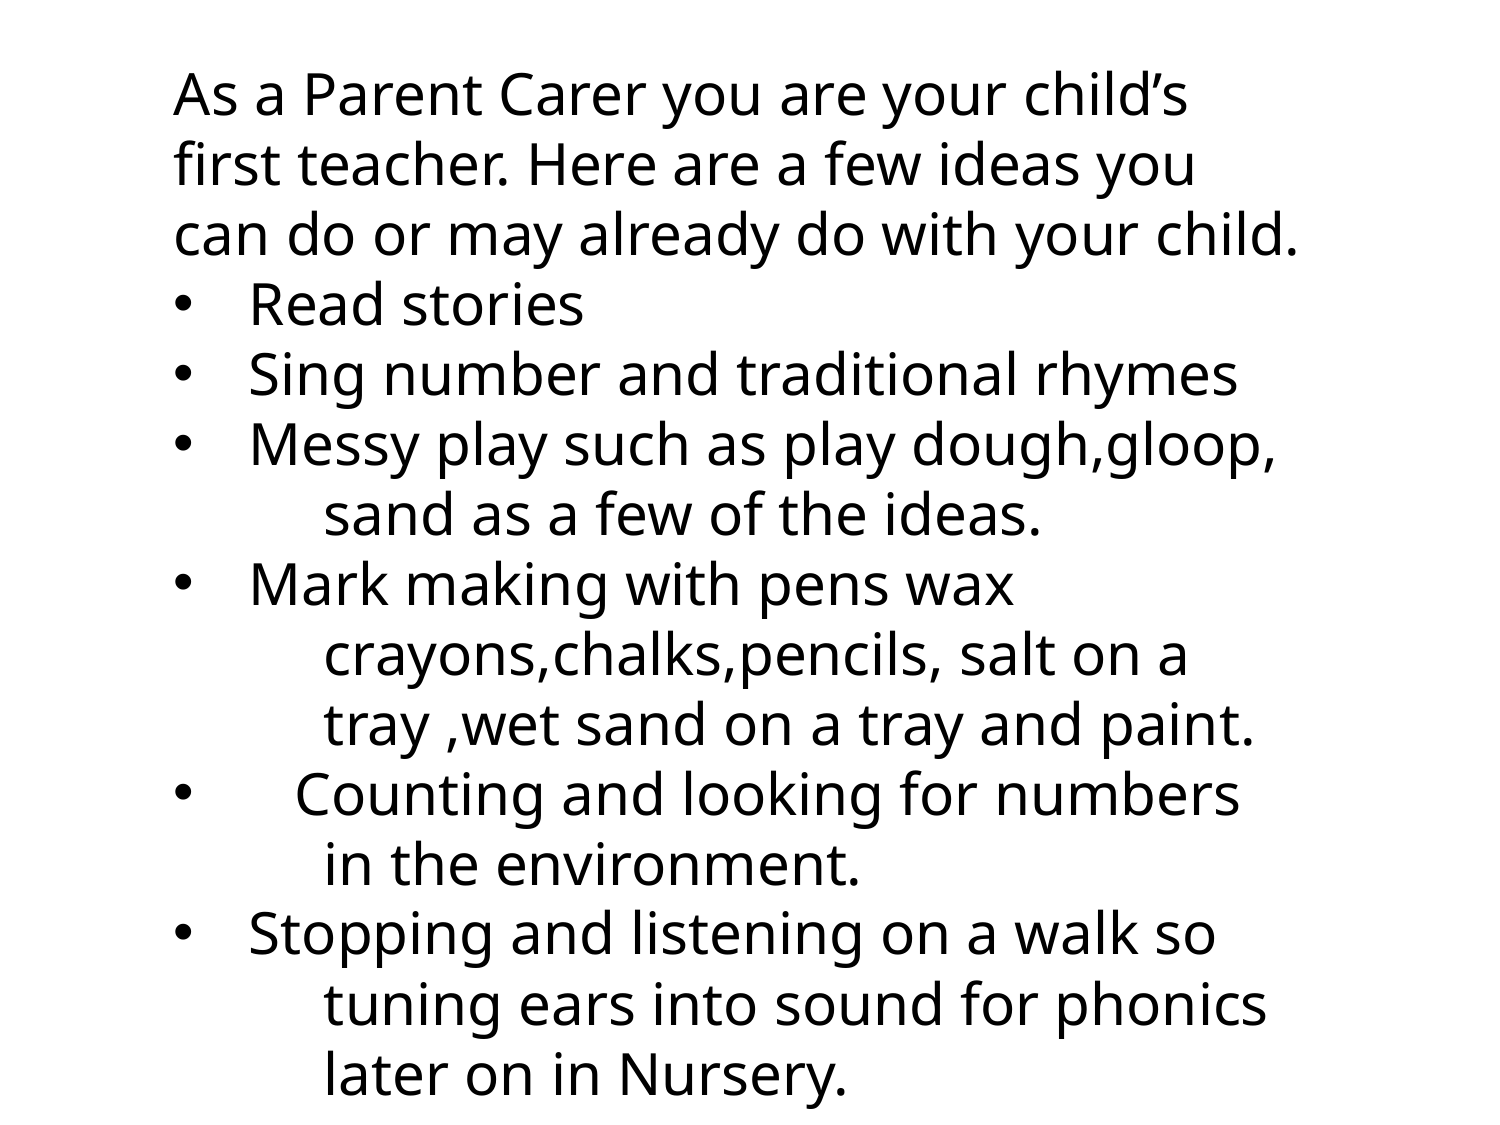

As a Parent Carer you are your child’s first teacher. Here are a few ideas you can do or may already do with your child.
Read stories
Sing number and traditional rhymes
Messy play such as play dough,gloop, sand as a few of the ideas.
Mark making with pens wax crayons,chalks,pencils, salt on a tray ,wet sand on a tray and paint.
 Counting and looking for numbers in the environment.
Stopping and listening on a walk so tuning ears into sound for phonics later on in Nursery.